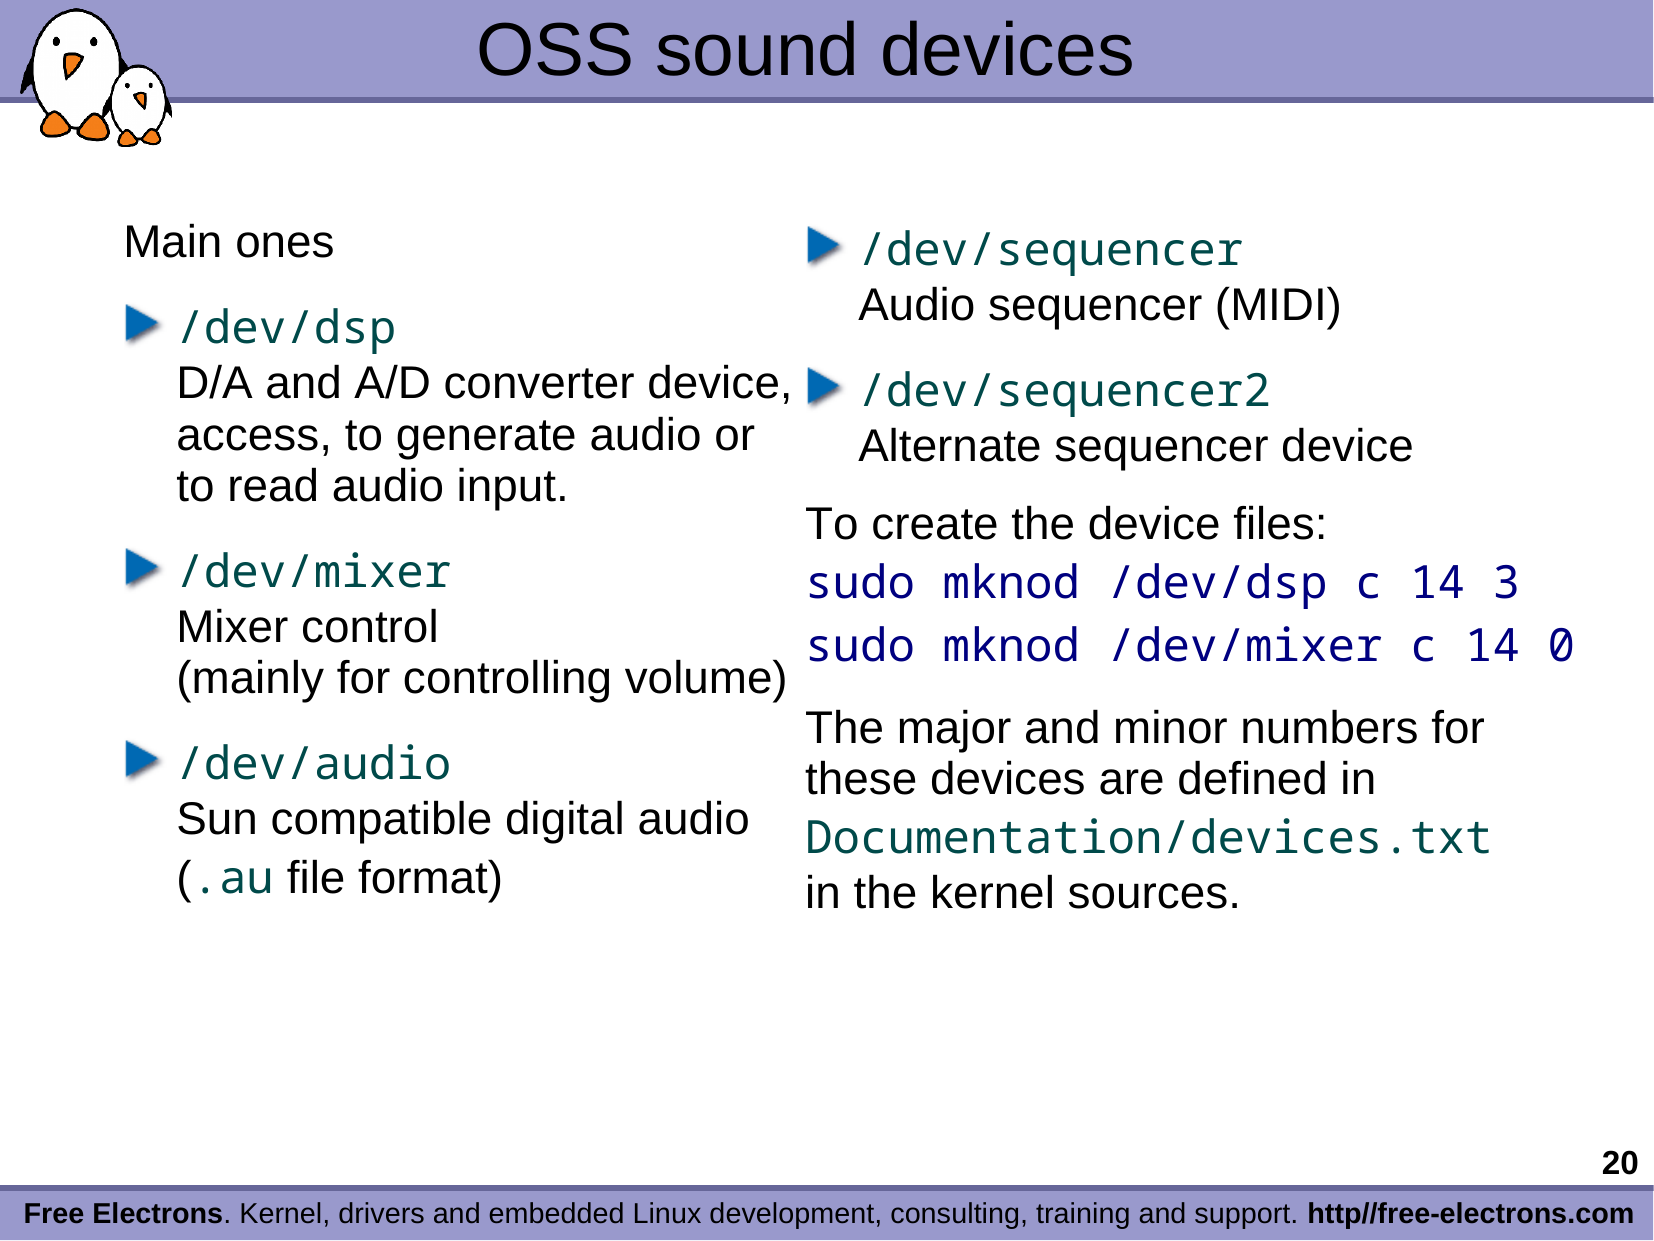

# OSS sound devices
Main ones
/dev/dsp
D/A and A/D converter device, access, to generate audio or to read audio input.
/dev/mixer
Mixer control
(mainly for controlling volume)
/dev/audio
Sun compatible digital audio
(.au file format)
/dev/sequencer
Audio sequencer (MIDI)
/dev/sequencer2
Alternate sequencer device
To create the device files:
sudo mknod /dev/dsp c 14 3
sudo mknod /dev/mixer c 14 0
The major and minor numbers for these devices are defined in Documentation/devices.txt
in the kernel sources.